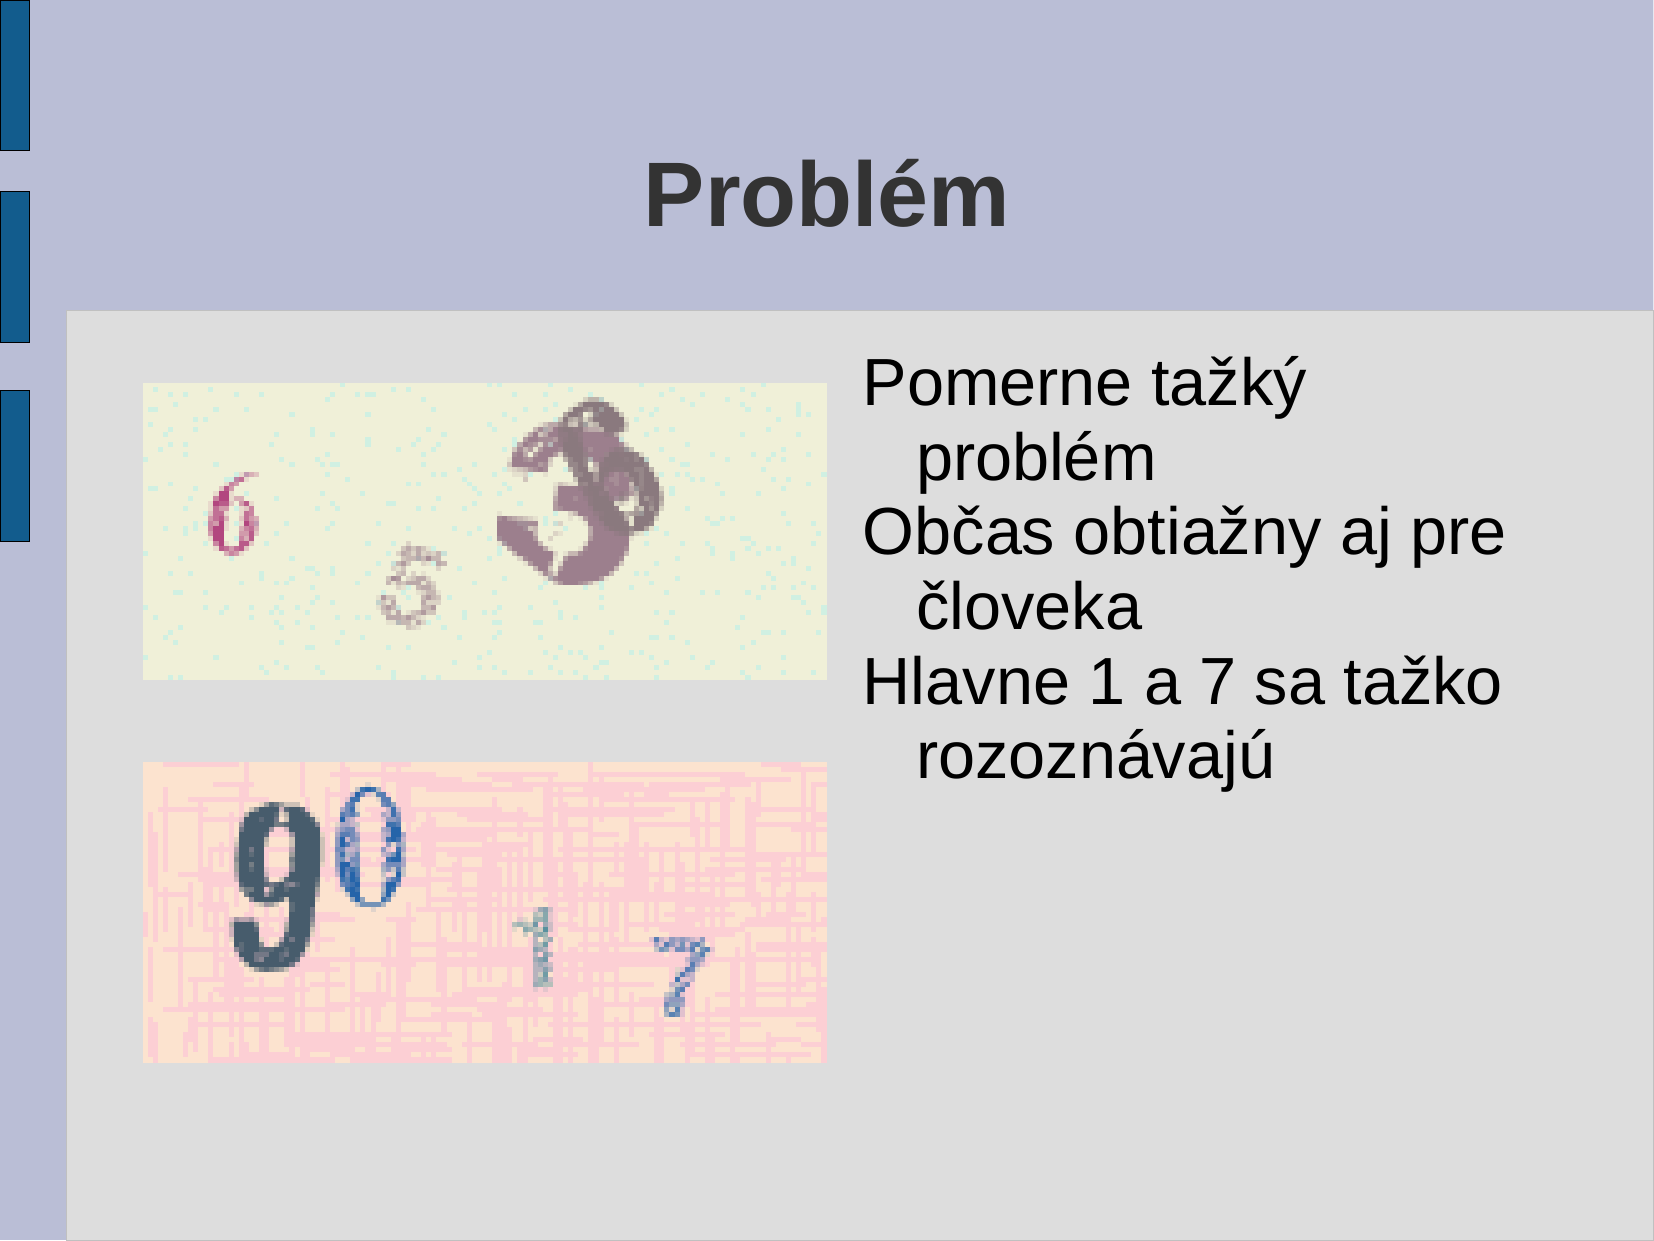

# Problém
Pomerne tažký problém
Občas obtiažny aj pre človeka
Hlavne 1 a 7 sa tažko rozoznávajú